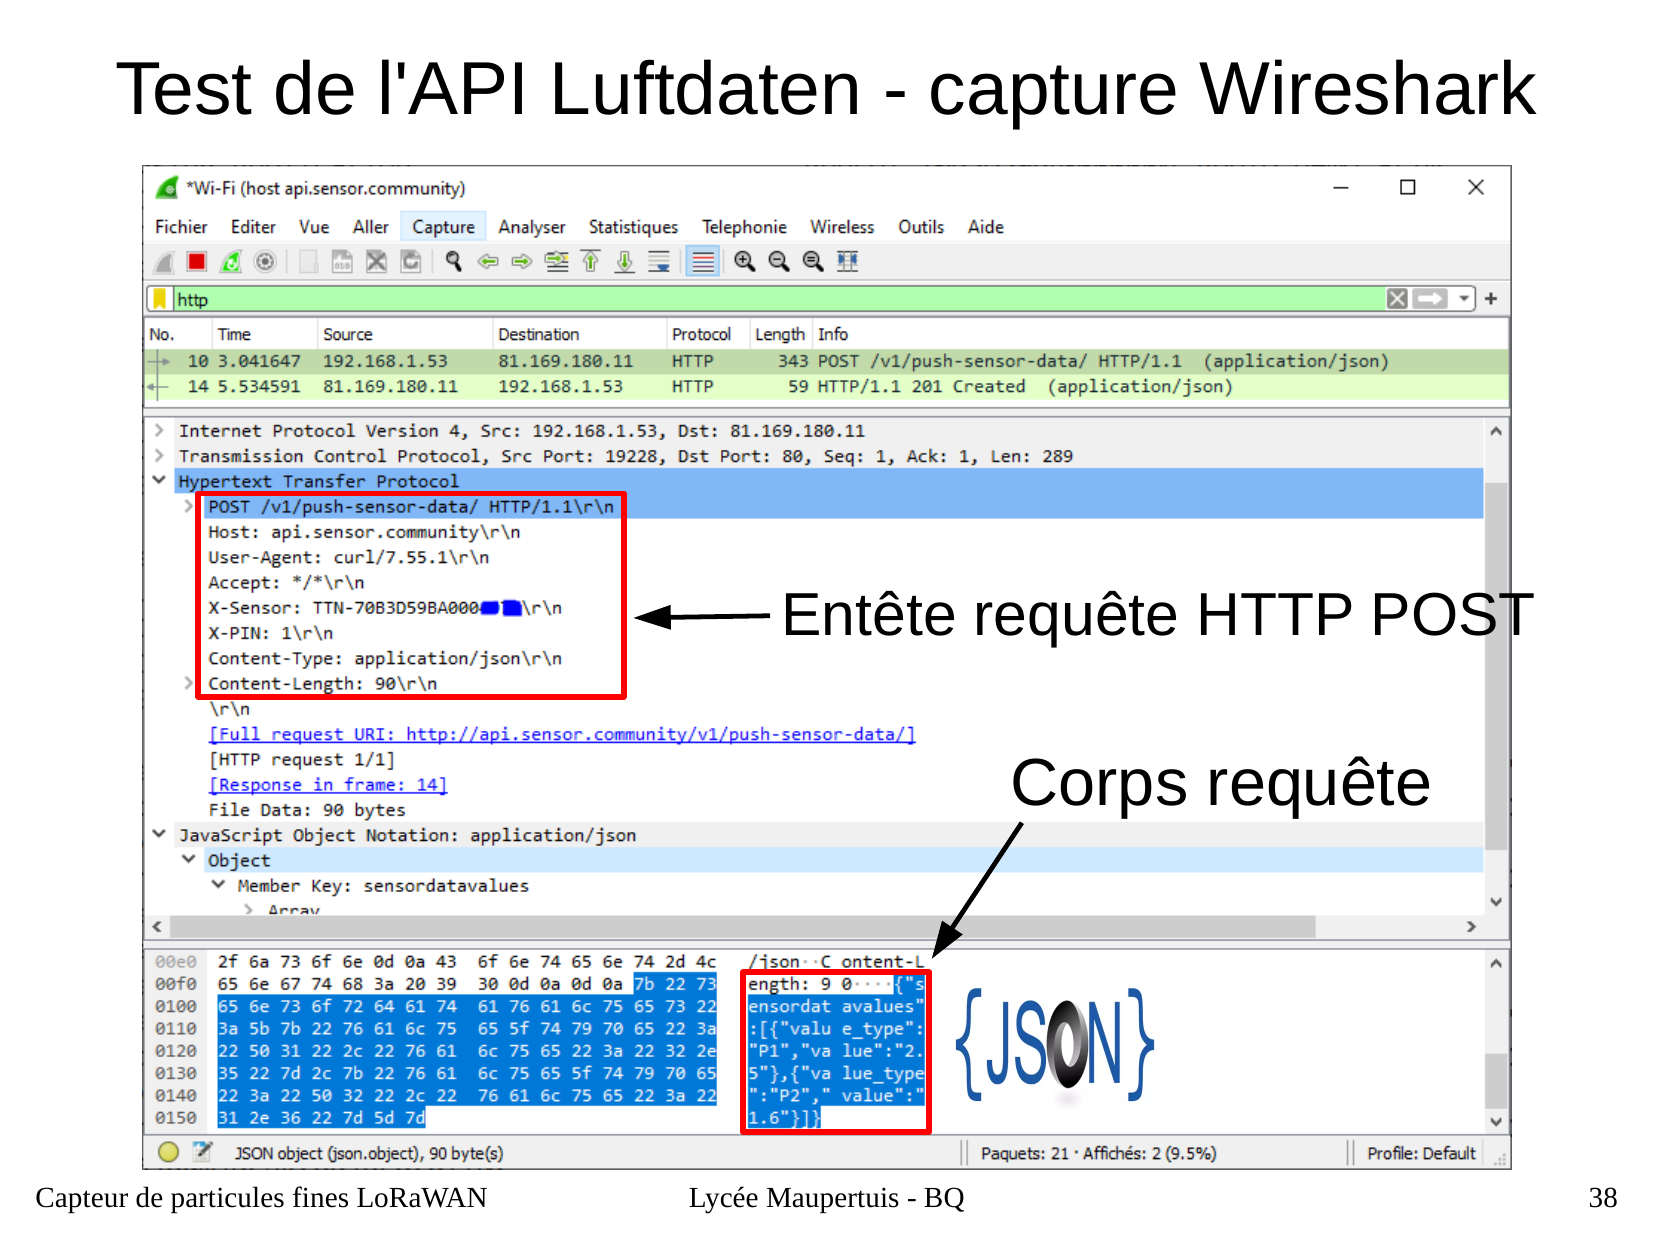

# Test de l'API Luftdaten - capture Wireshark
Entête requête HTTP POST
Corps requête
Capteur de particules fines LoRaWAN
Lycée Maupertuis - BQ
38